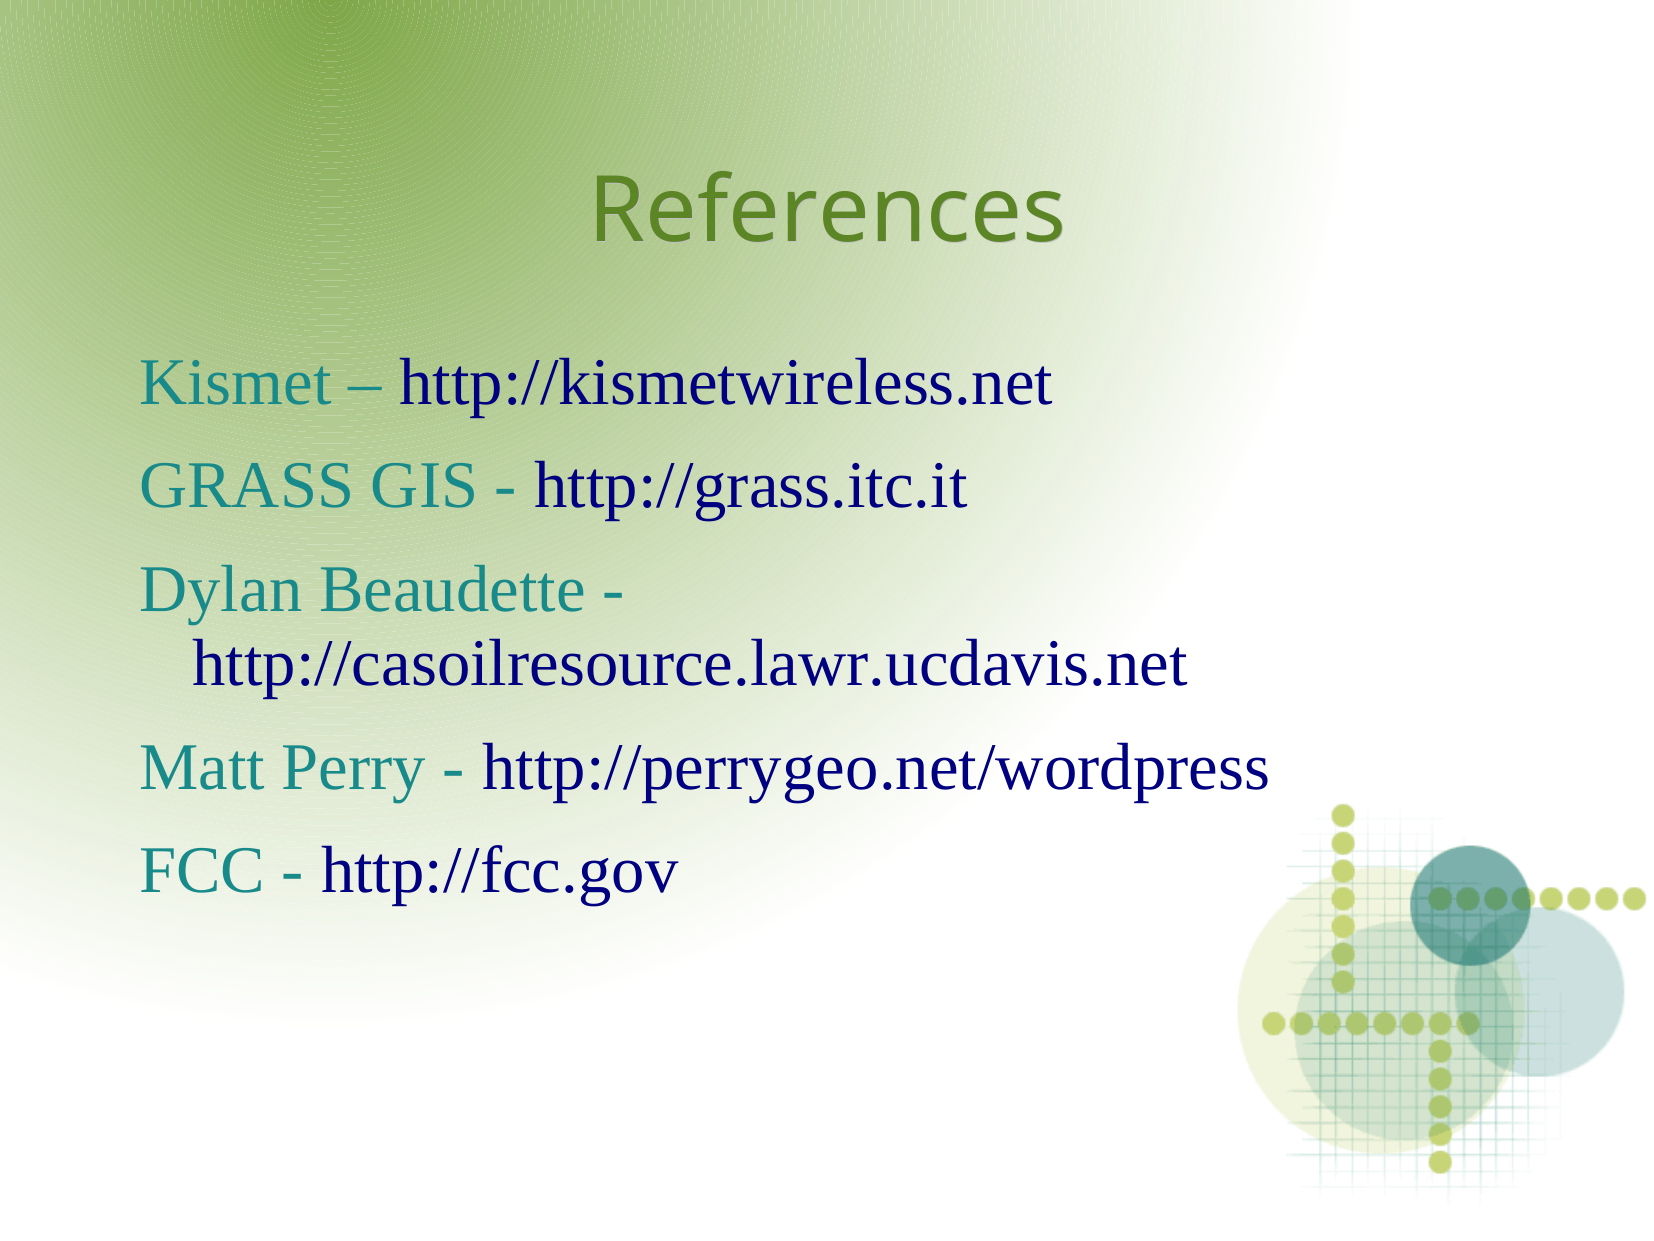

# References
Kismet – http://kismetwireless.net
GRASS GIS - http://grass.itc.it
Dylan Beaudette - http://casoilresource.lawr.ucdavis.net
Matt Perry - http://perrygeo.net/wordpress
FCC - http://fcc.gov